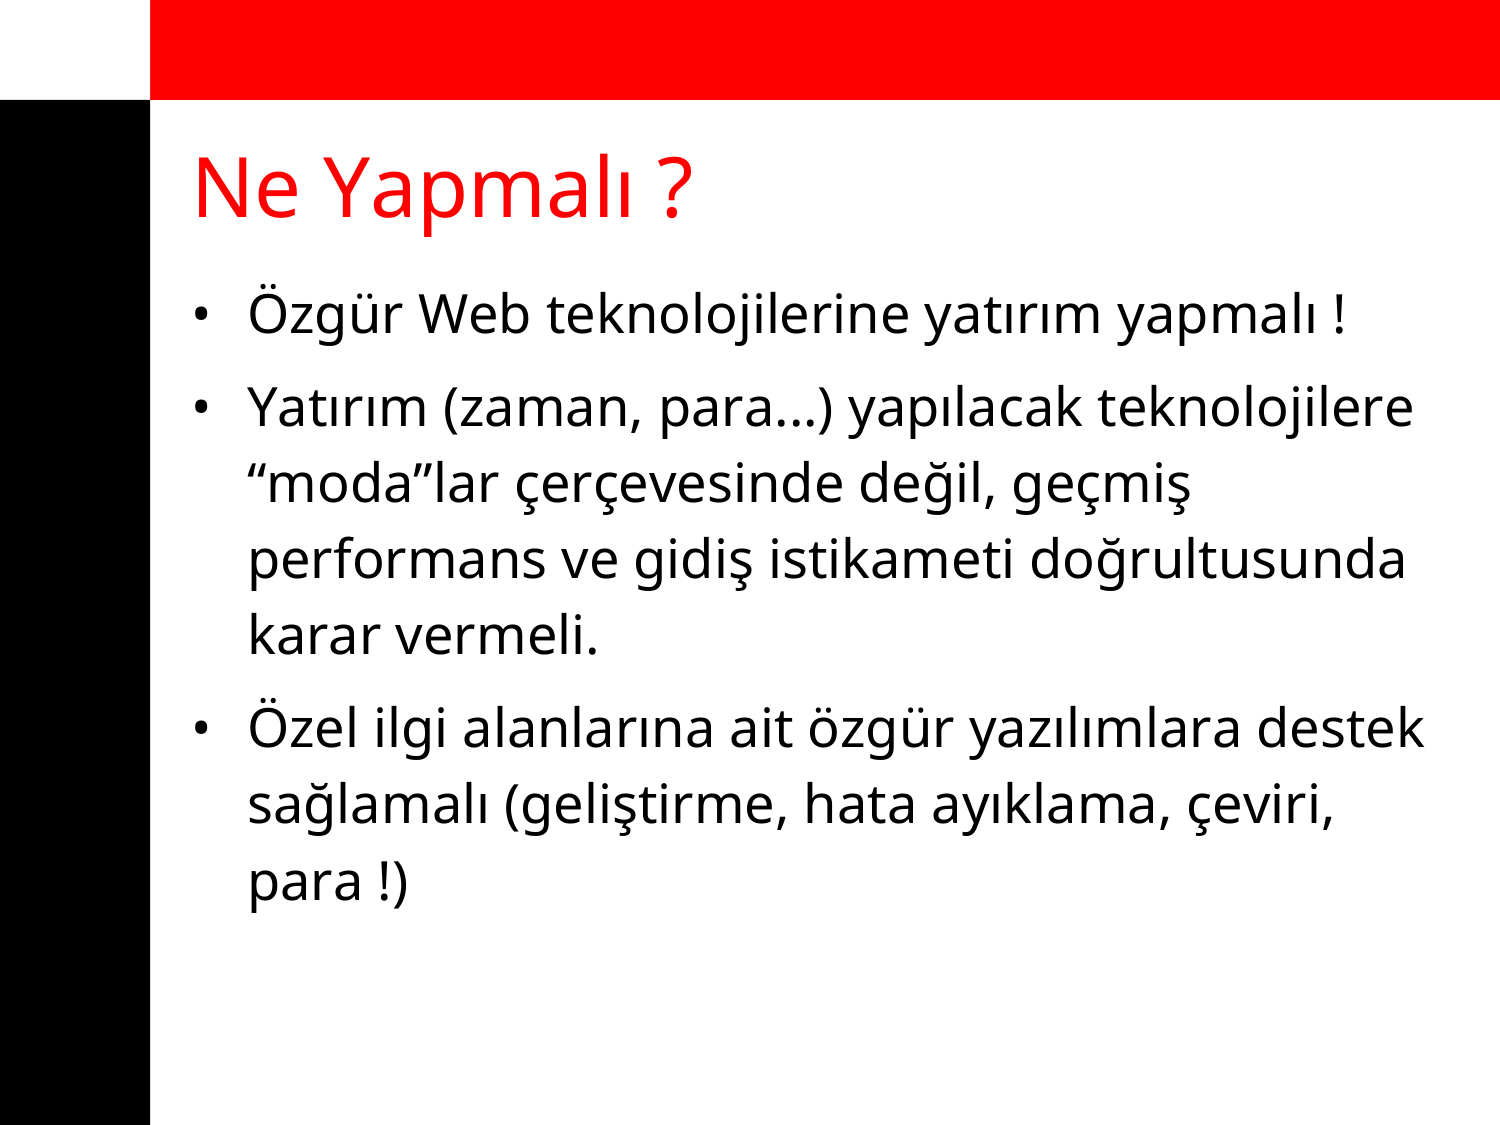

# Ne Yapmalı ?
Özgür Web teknolojilerine yatırım yapmalı !
Yatırım (zaman, para...) yapılacak teknolojilere “moda”lar çerçevesinde değil, geçmiş performans ve gidiş istikameti doğrultusunda karar vermeli.
Özel ilgi alanlarına ait özgür yazılımlara destek sağlamalı (geliştirme, hata ayıklama, çeviri, para !)